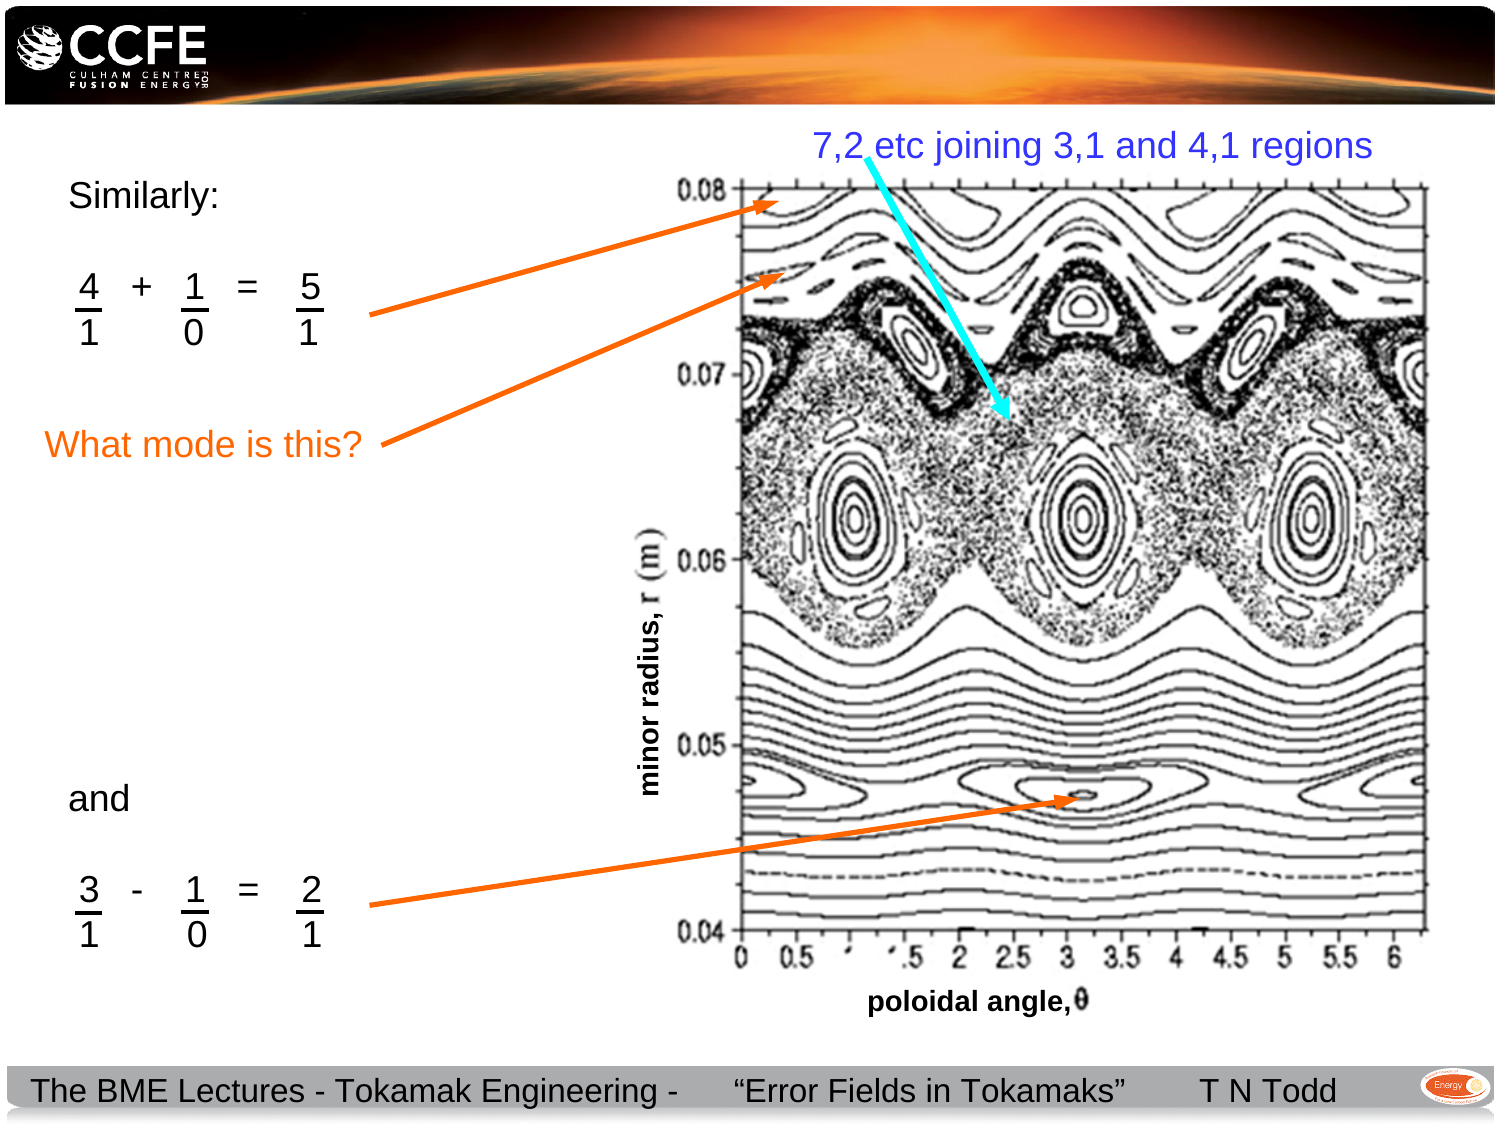

7,2 etc joining 3,1 and 4,1 regions
Similarly:
 4 + 1 = 5
 1 0 1
minor radius,
poloidal angle,
What mode is this?
 5 + 4 = 9
 1 1 2
and
 3 - 1 = 2
 1 0 1